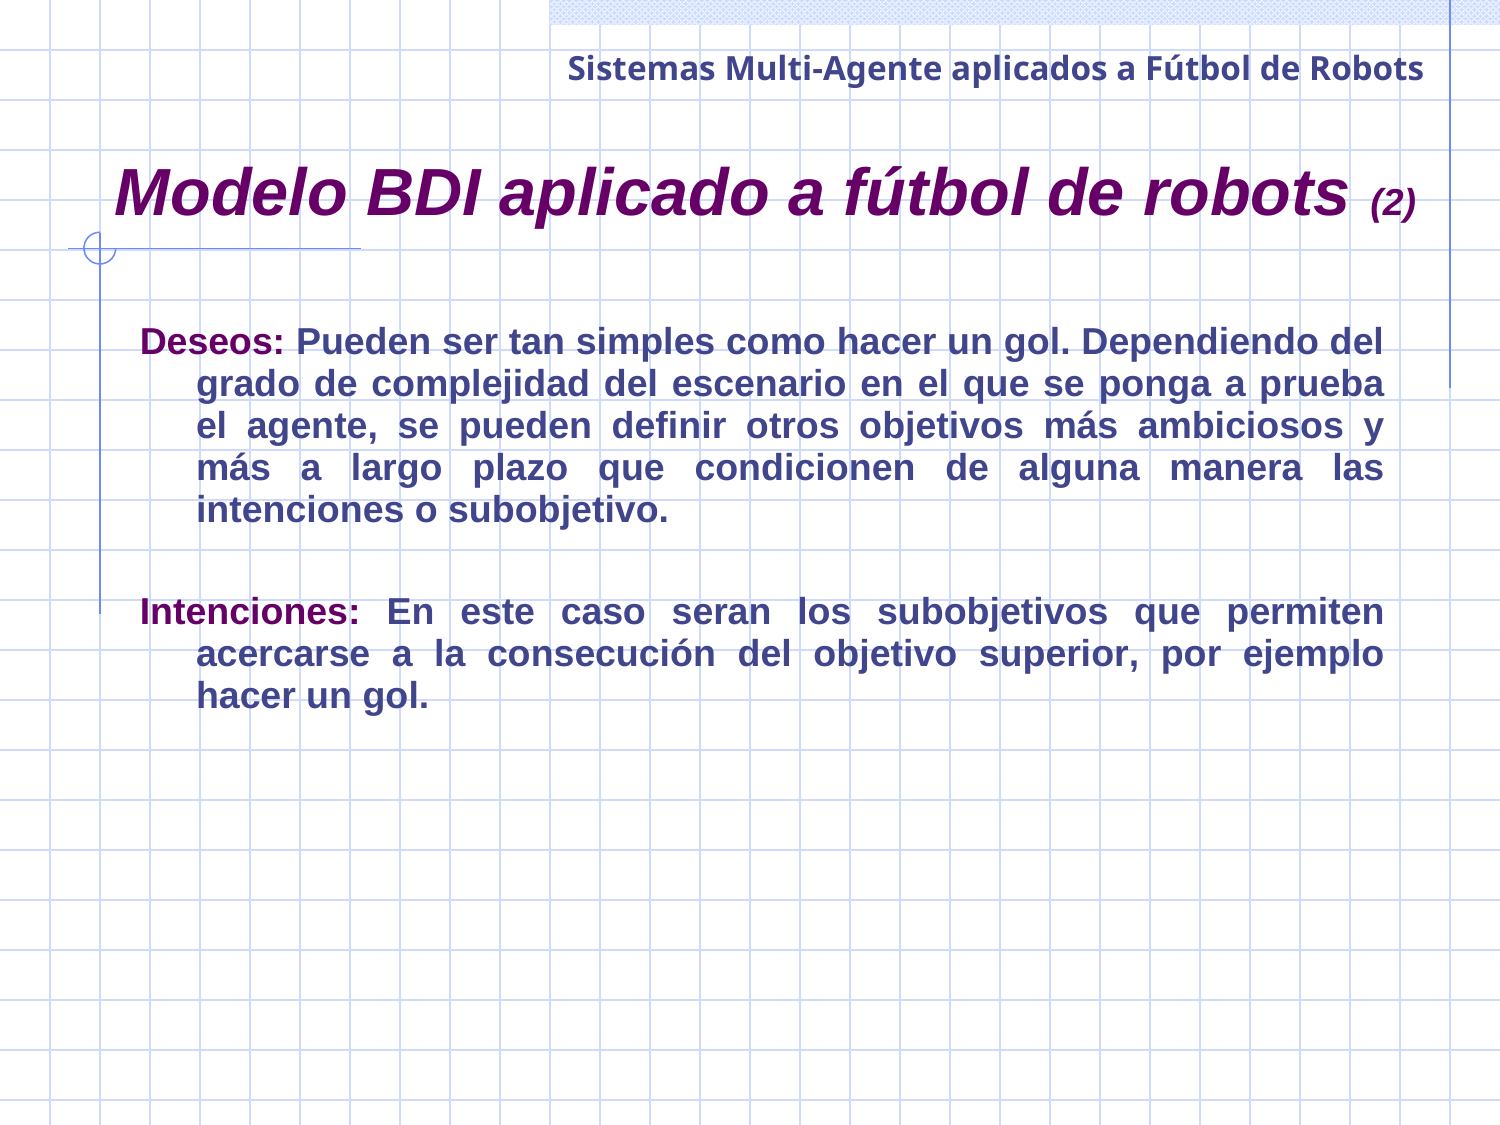

Sistemas Multi-Agente aplicados a Fútbol de Robots
# Modelo BDI aplicado a fútbol de robots (2)
Deseos: Pueden ser tan simples como hacer un gol. Dependiendo del grado de complejidad del escenario en el que se ponga a prueba el agente, se pueden definir otros objetivos más ambiciosos y más a largo plazo que condicionen de alguna manera las intenciones o subobjetivo.
Intenciones: En este caso seran los subobjetivos que permiten acercarse a la consecución del objetivo superior, por ejemplo hacer un gol.